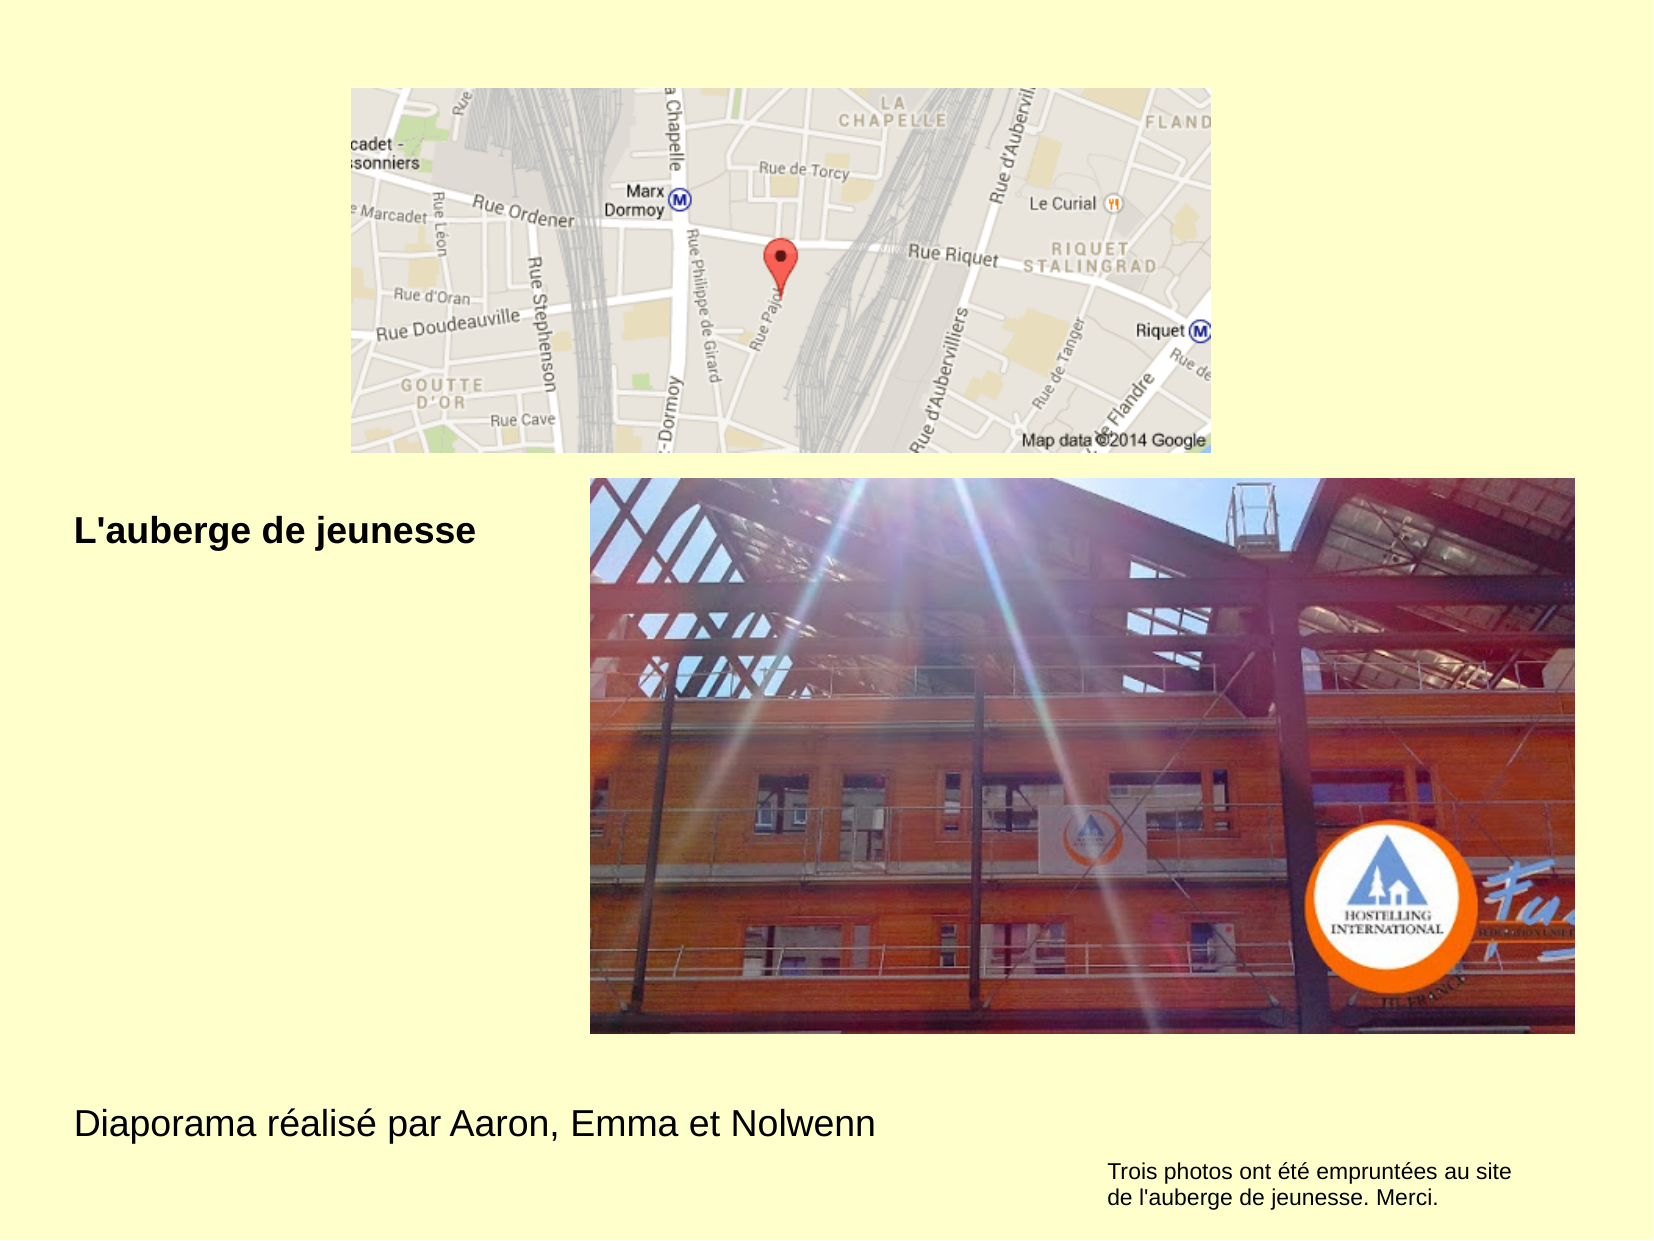

L'auberge de jeunesse
Diaporama réalisé par Aaron, Emma et Nolwenn
Trois photos ont été empruntées au site
de l'auberge de jeunesse. Merci.